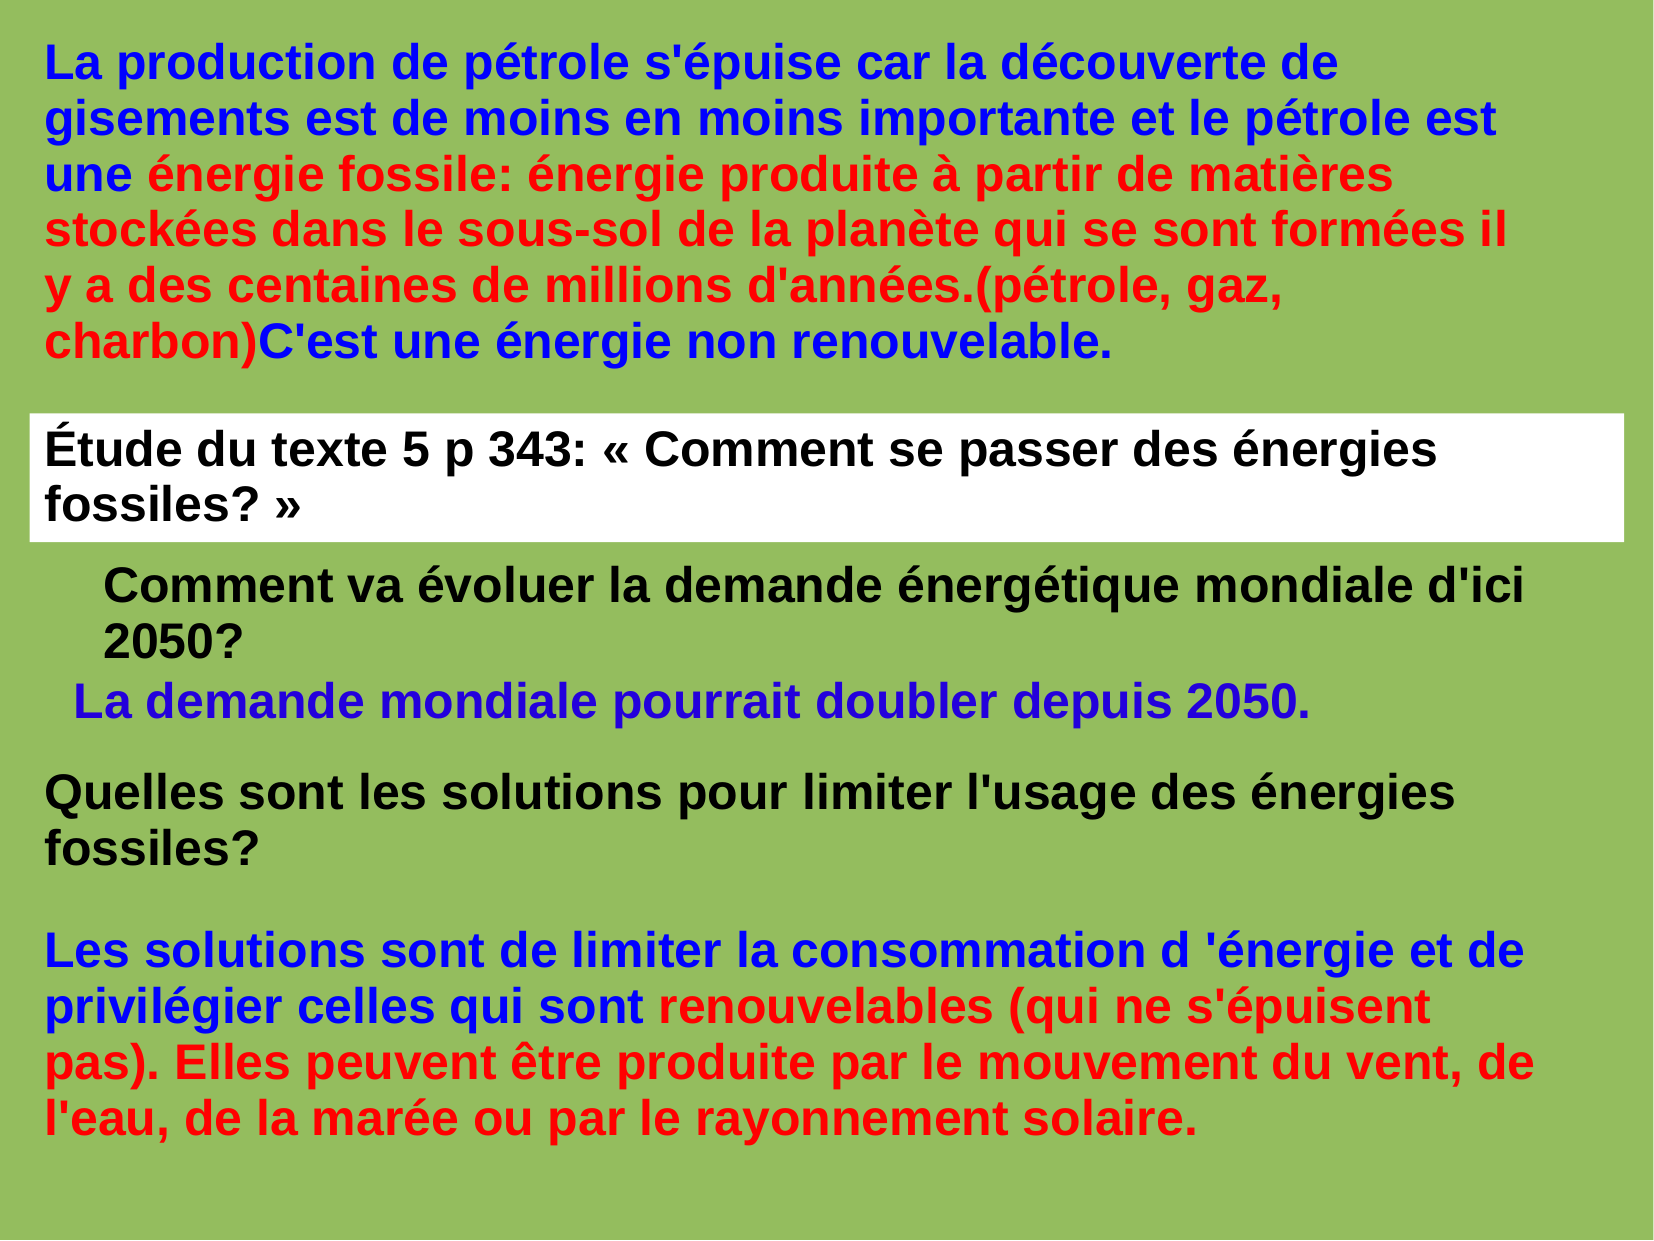

La production de pétrole s'épuise car la découverte de gisements est de moins en moins importante et le pétrole est une énergie fossile: énergie produite à partir de matières stockées dans le sous-sol de la planète qui se sont formées il y a des centaines de millions d'années.(pétrole, gaz, charbon)C'est une énergie non renouvelable.
Étude du texte 5 p 343: « Comment se passer des énergies fossiles? »
Comment va évoluer la demande énergétique mondiale d'ici 2050?
La demande mondiale pourrait doubler depuis 2050.
Quelles sont les solutions pour limiter l'usage des énergies fossiles?
Les solutions sont de limiter la consommation d 'énergie et de privilégier celles qui sont renouvelables (qui ne s'épuisent pas). Elles peuvent être produite par le mouvement du vent, de l'eau, de la marée ou par le rayonnement solaire.